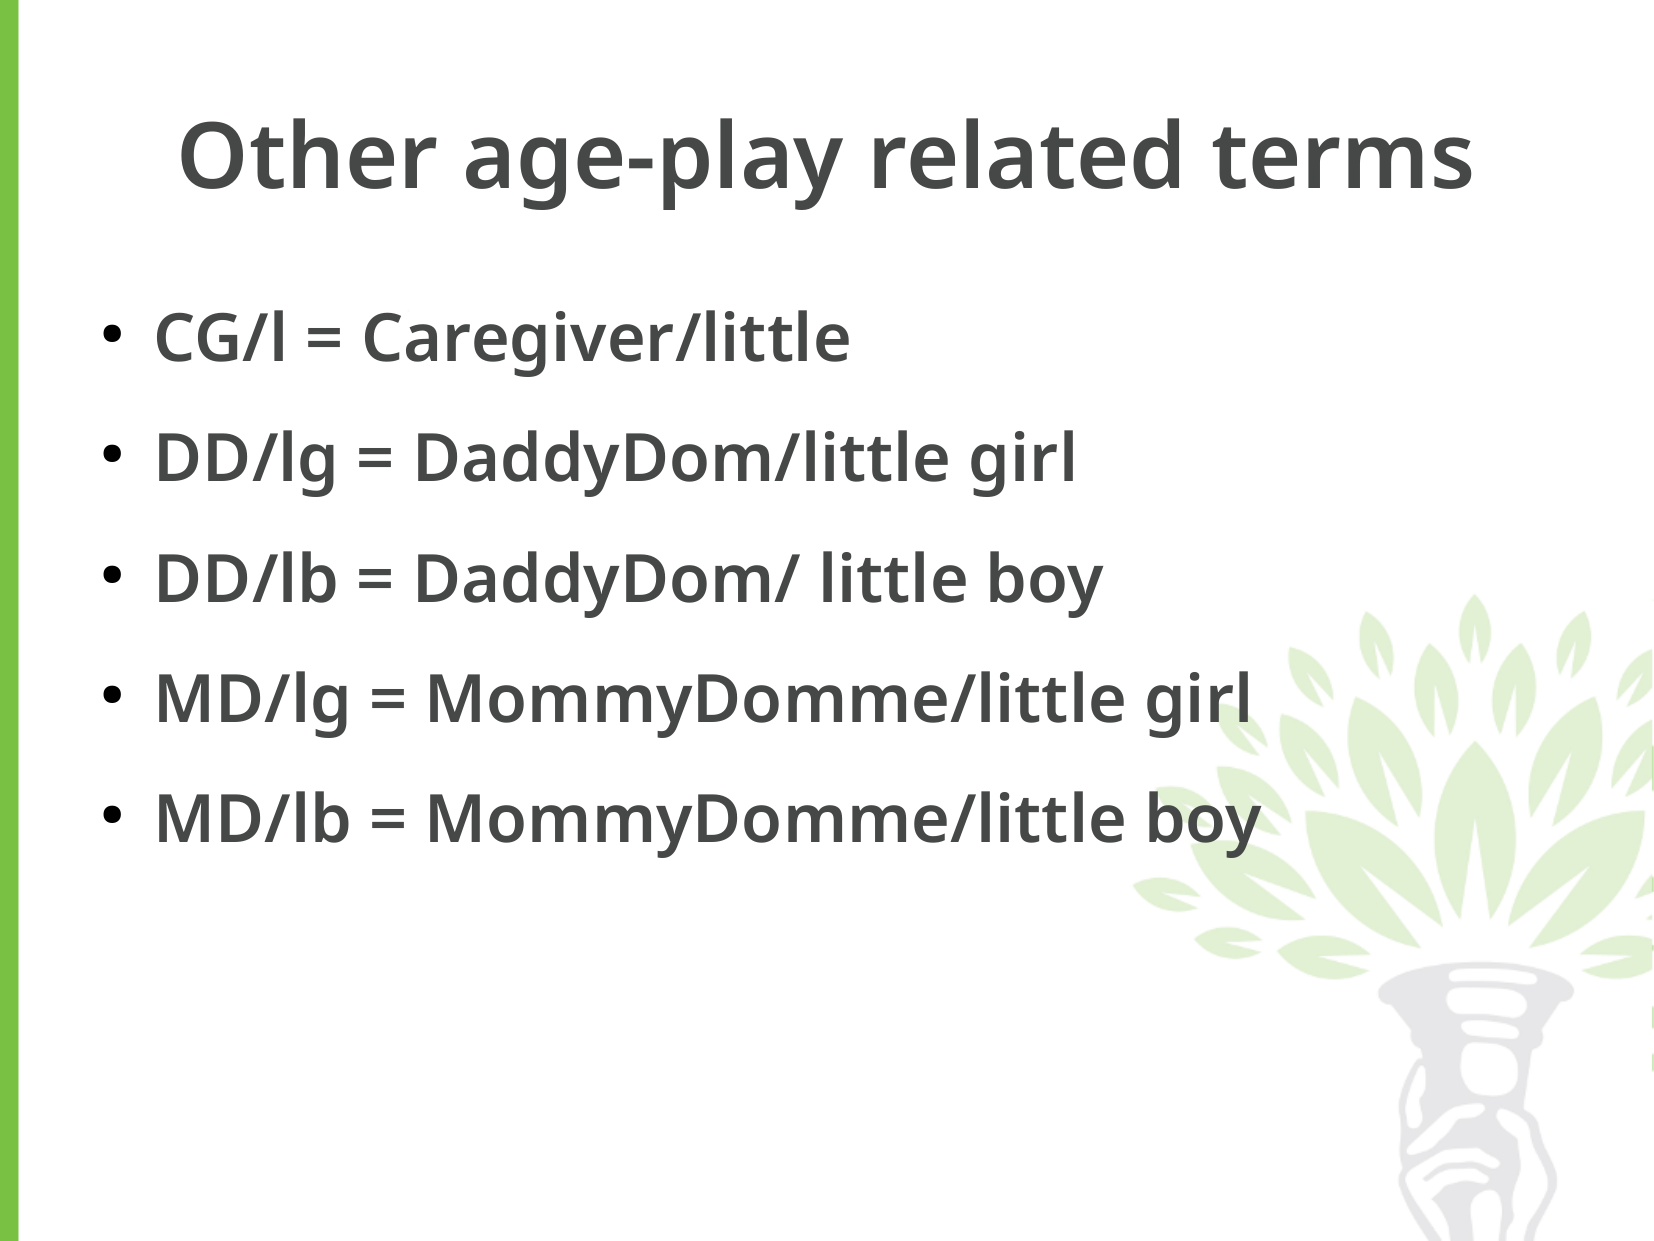

# Other age-play related terms
CG/l = Caregiver/little
DD/lg = DaddyDom/little girl
DD/lb = DaddyDom/ little boy
MD/lg = MommyDomme/little girl
MD/lb = MommyDomme/little boy